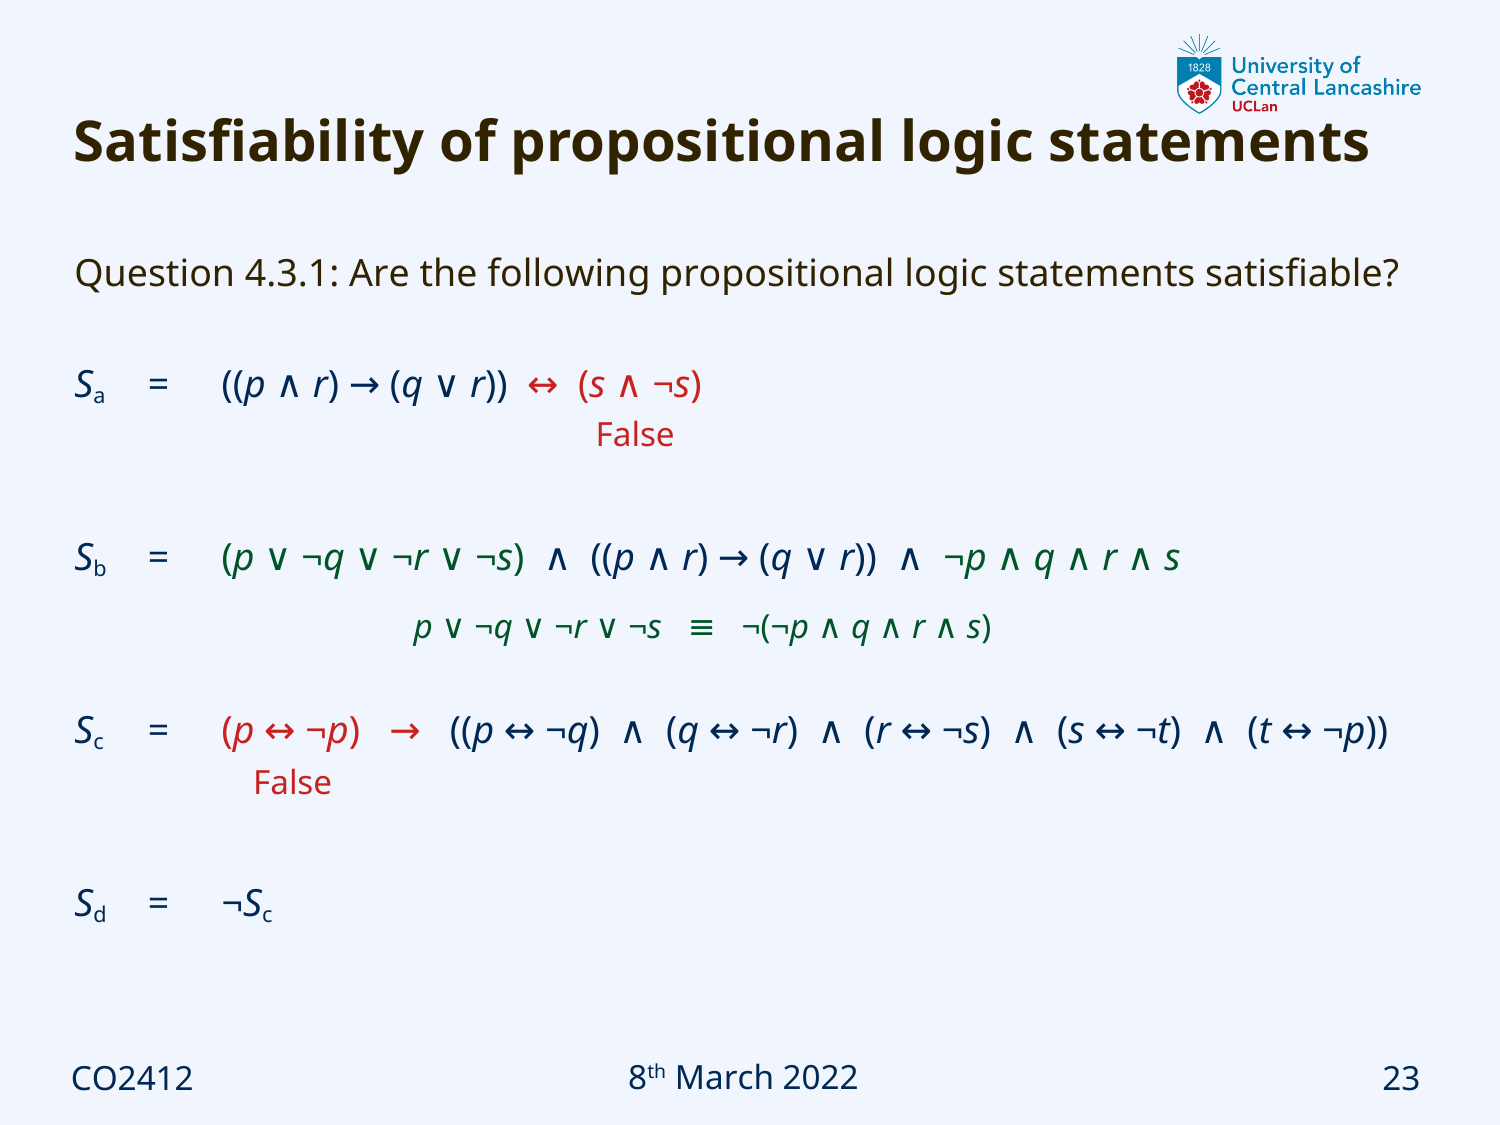

# Satisfiability of propositional logic statements
Question 4.3.1: Are the following propositional logic statements satisfiable?
Sa	=	((p ∧ r) → (q ∨ r)) ↔ (s ∧ ¬s)
Sb	=	(p ∨ ¬q ∨ ¬r ∨ ¬s) ∧ ((p ∧ r) → (q ∨ r)) ∧ ¬p ∧ q ∧ r ∧ s
Sc	=	(p ↔ ¬p) → ((p ↔ ¬q) ∧ (q ↔ ¬r) ∧ (r ↔ ¬s) ∧ (s ↔ ¬t) ∧ (t ↔ ¬p))
Sd	=	¬Sc
False
p ∨ ¬q ∨ ¬r ∨ ¬s ≡ ¬(¬p ∧ q ∧ r ∧ s)
False